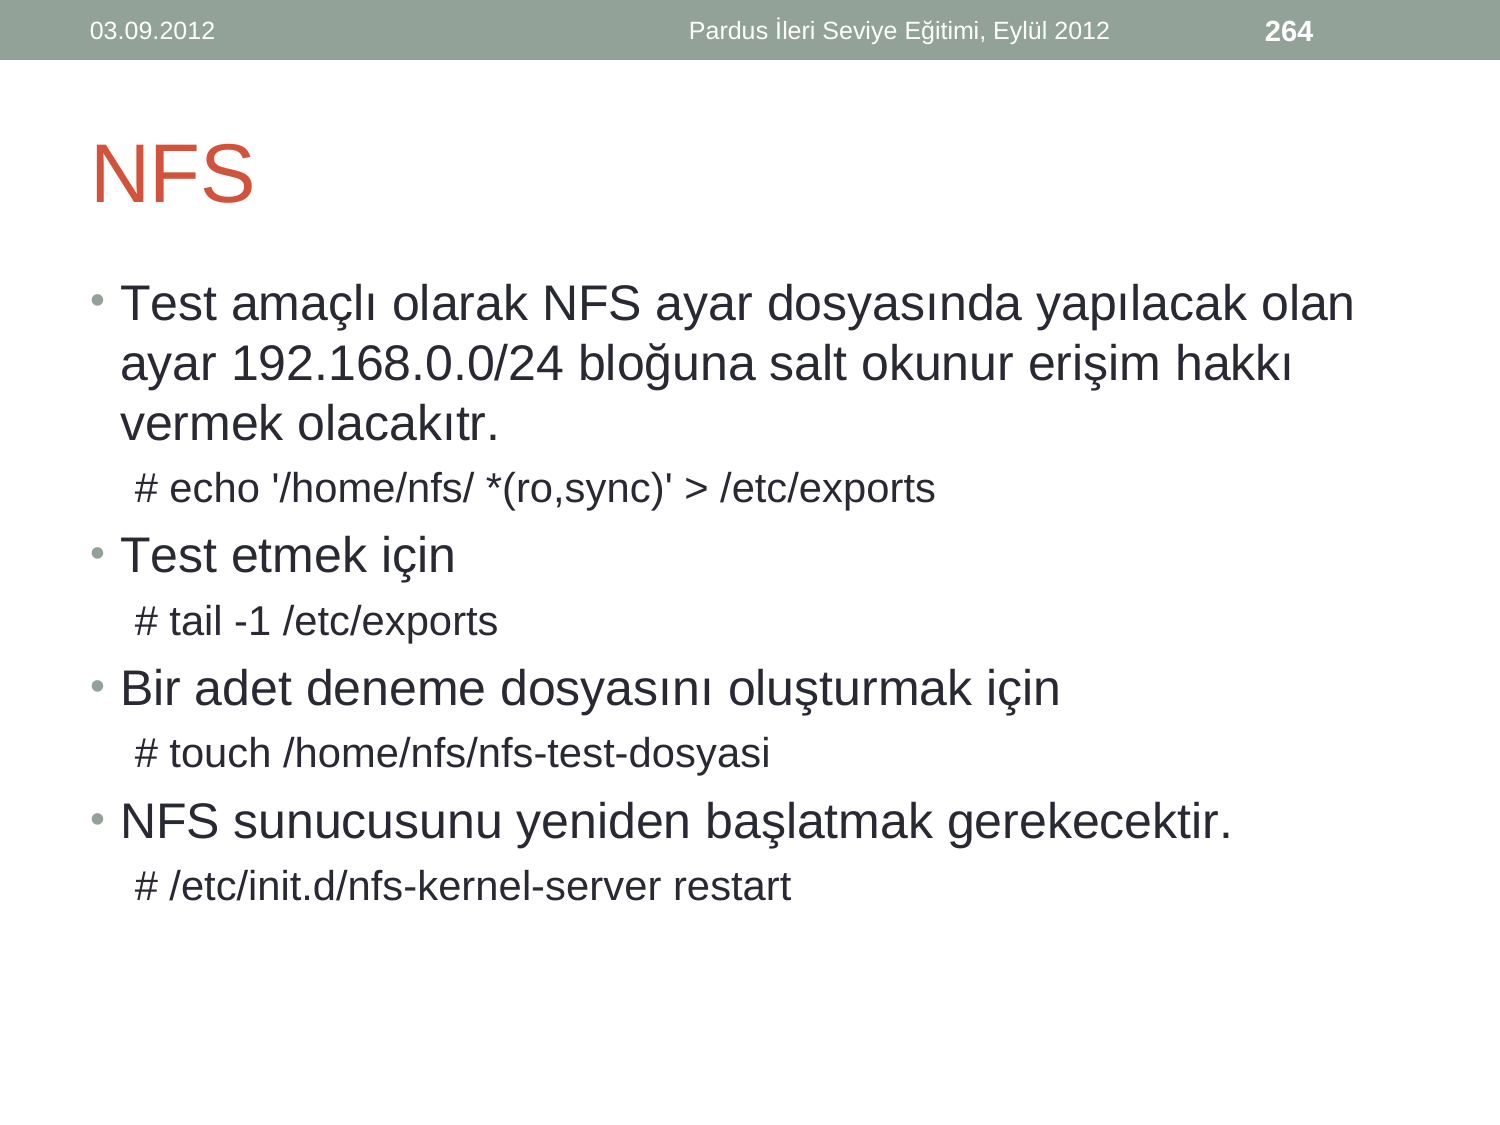

03.09.2012
Pardus İleri Seviye Eğitimi, Eylül 2012
# NFS
Test amaçlı olarak NFS ayar dosyasında yapılacak olan ayar 192.168.0.0/24 bloğuna salt okunur erişim hakkı vermek olacakıtr.
# echo '/home/nfs/ *(ro,sync)' > /etc/exports
Test etmek için
# tail -1 /etc/exports
Bir adet deneme dosyasını oluşturmak için
# touch /home/nfs/nfs-test-dosyasi
NFS sunucusunu yeniden başlatmak gerekecektir.
# /etc/init.d/nfs-kernel-server restart